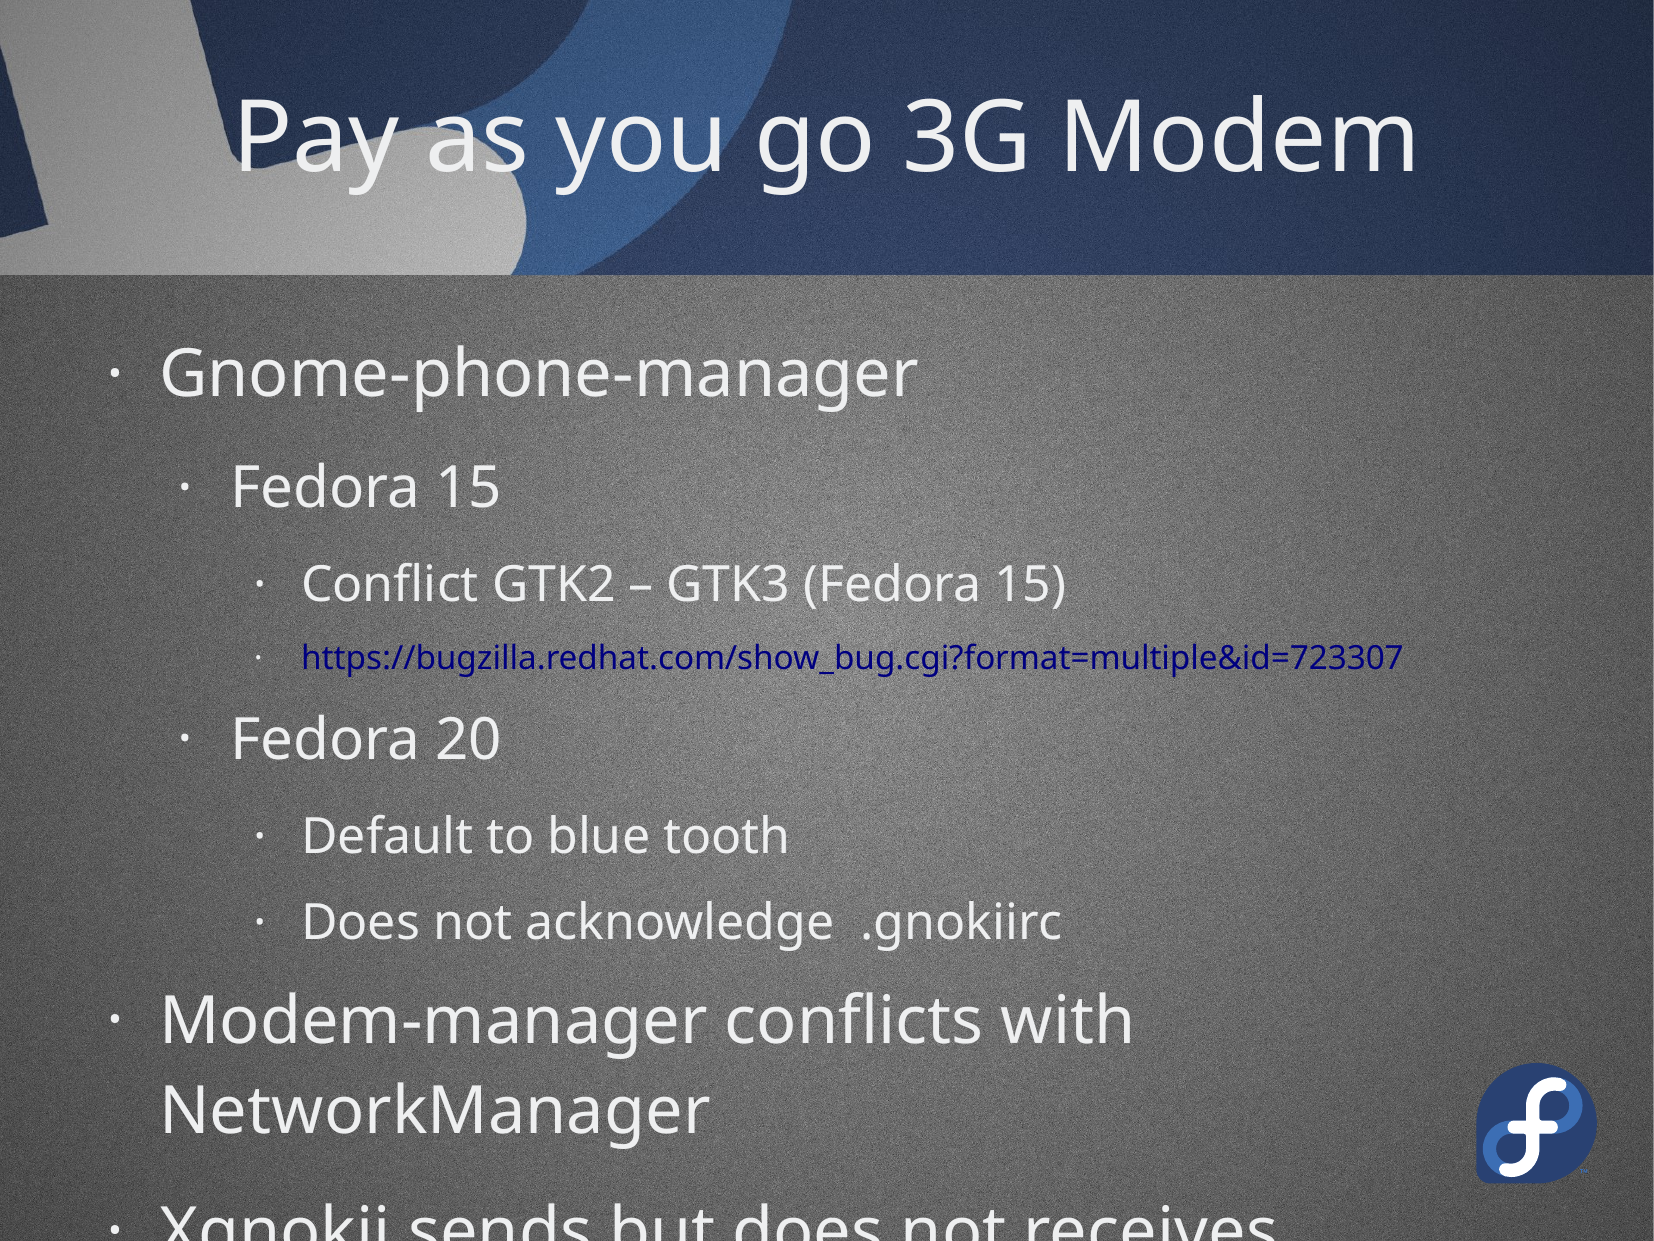

# Pay as you go 3G Modem
Gnome-phone-manager
Fedora 15
Conflict GTK2 – GTK3 (Fedora 15)
https://bugzilla.redhat.com/show_bug.cgi?format=multiple&id=723307
Fedora 20
Default to blue tooth
Does not acknowledge .gnokiirc
Modem-manager conflicts with NetworkManager
Xgnokii sends but does not receives